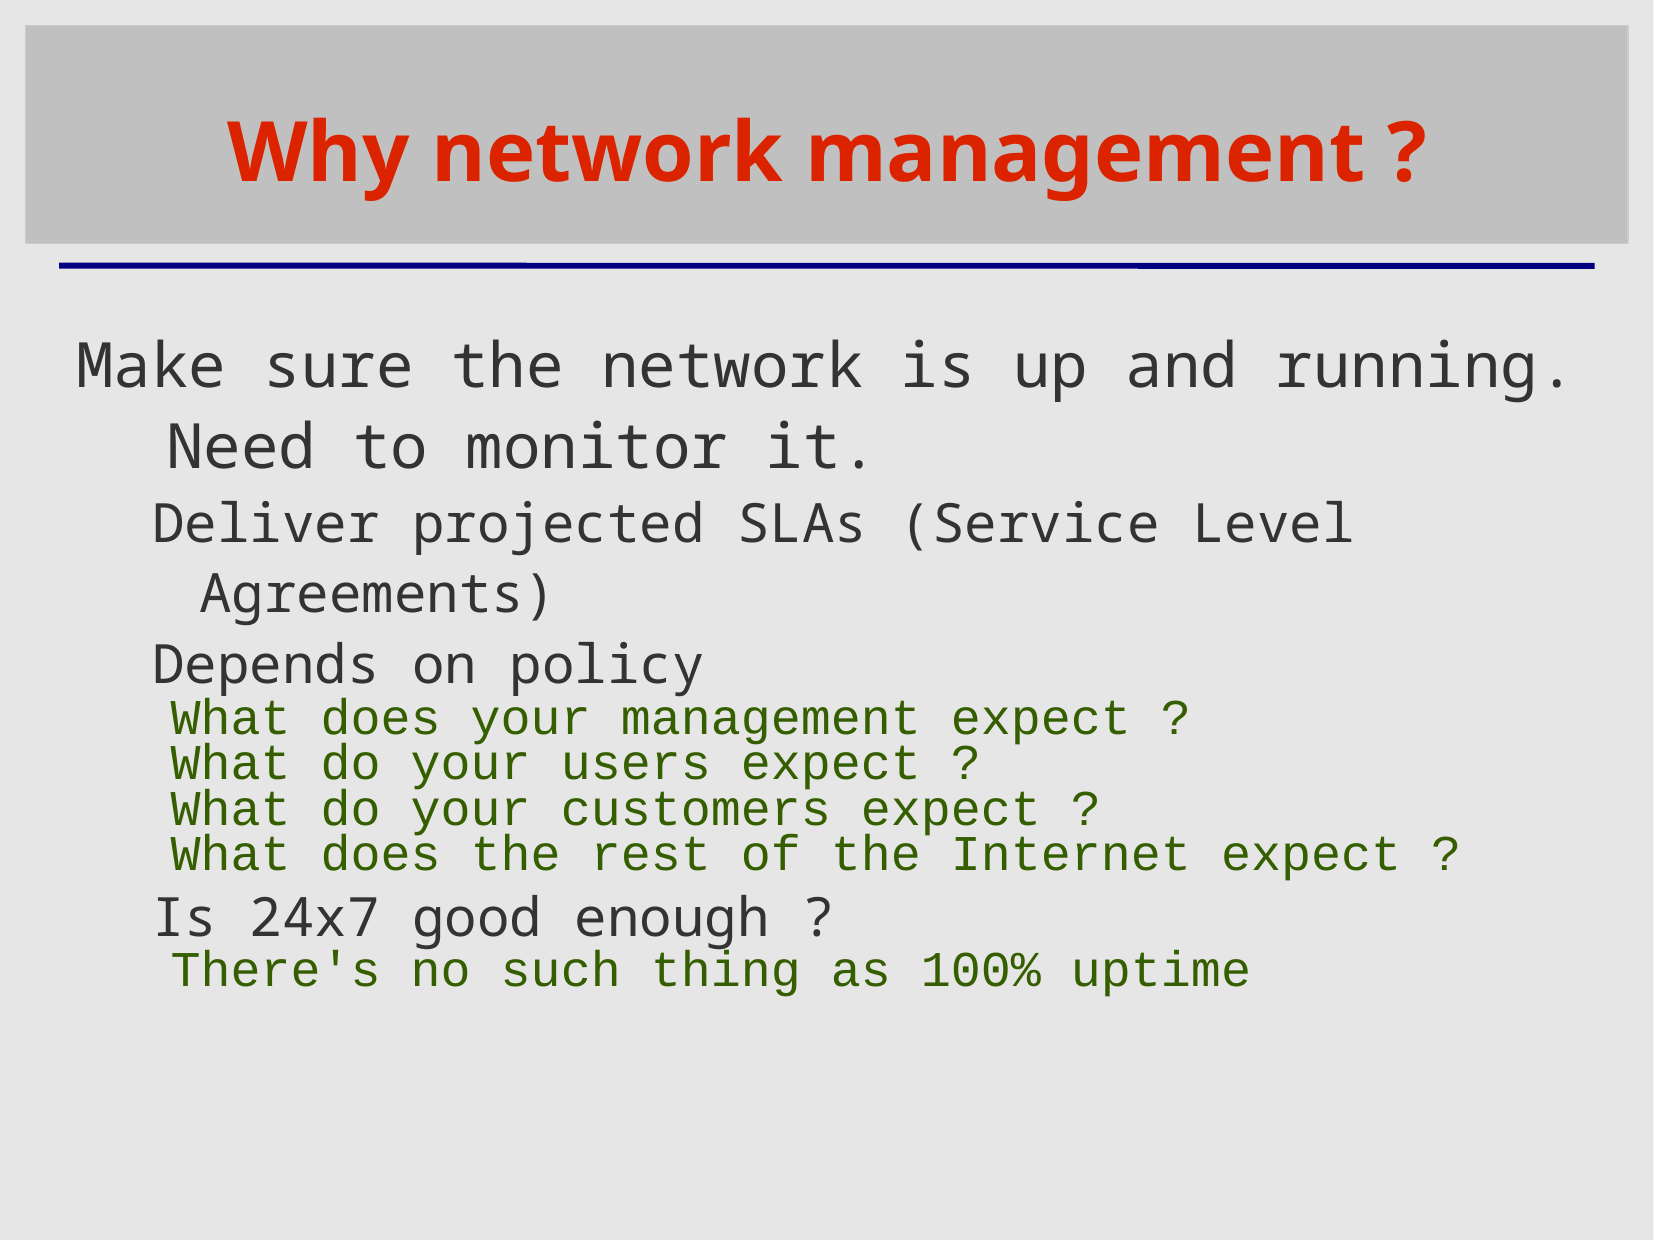

# Why network management ?
Make sure the network is up and running. Need to monitor it.
Deliver projected SLAs (Service Level Agreements)‏
Depends on policy
What does your management expect ?
What do your users expect ?
What do your customers expect ?
What does the rest of the Internet expect ?
Is 24x7 good enough ?
There's no such thing as 100% uptime